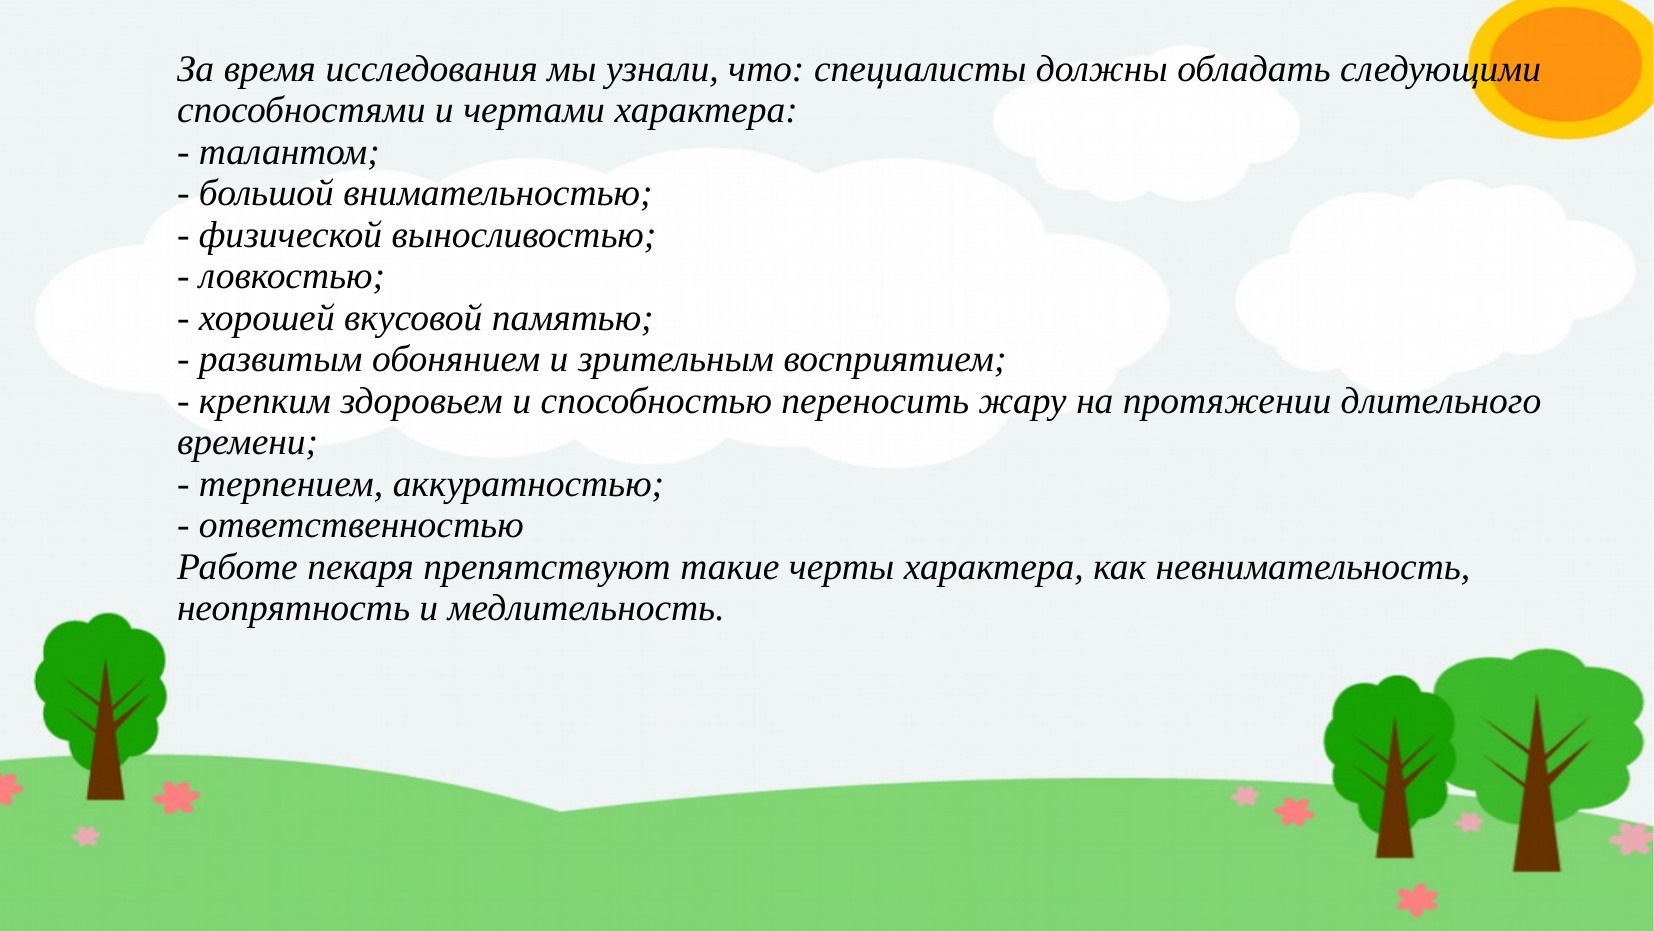

# За время исследования мы узнали, что: специалисты должны обладать следующими способностями и чертами характера: - талантом; - большой внимательностью; - физической выносливостью; - ловкостью; - хорошей вкусовой памятью; - развитым обонянием и зрительным восприятием; - крепким здоровьем и способностью переносить жару на протяжении длительного времени; - терпением, аккуратностью; - ответственностью Работе пекаря препятствуют такие черты характера, как невнимательность, неопрятность и медлительность.